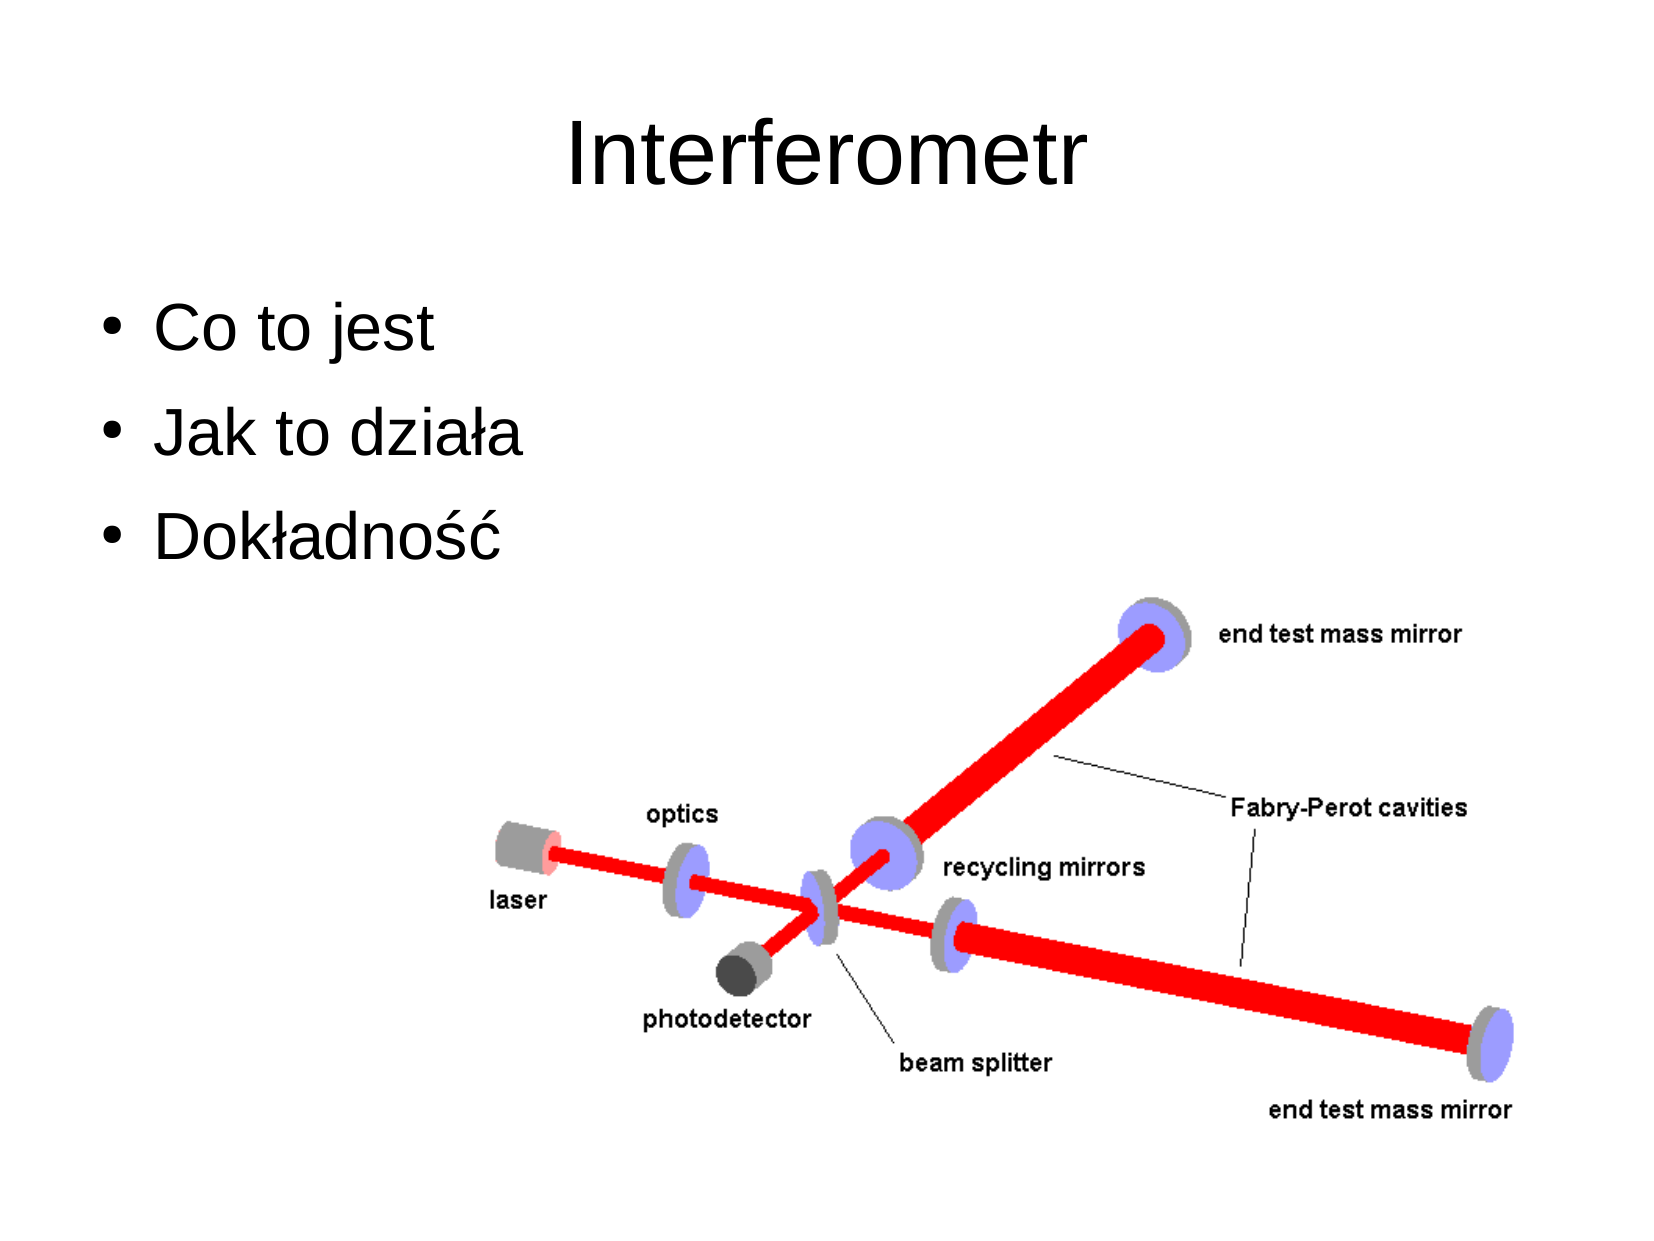

# Interferometr
Co to jest
Jak to działa
Dokładność